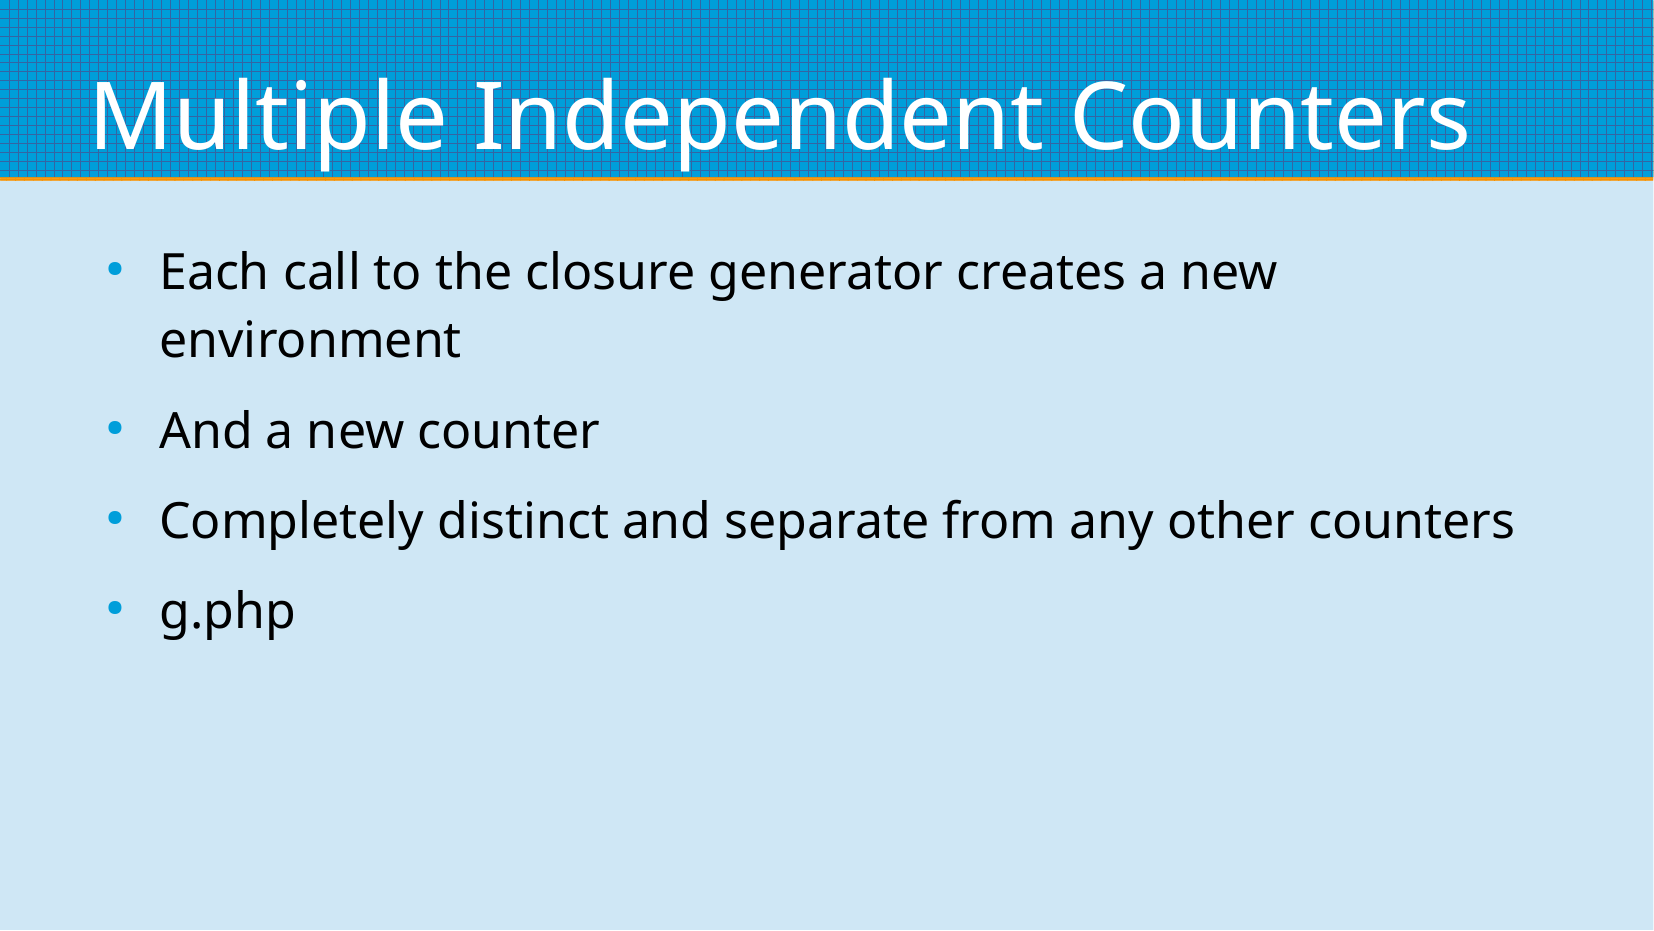

# Multiple Independent Counters
Each call to the closure generator creates a new environment
And a new counter
Completely distinct and separate from any other counters
g.php